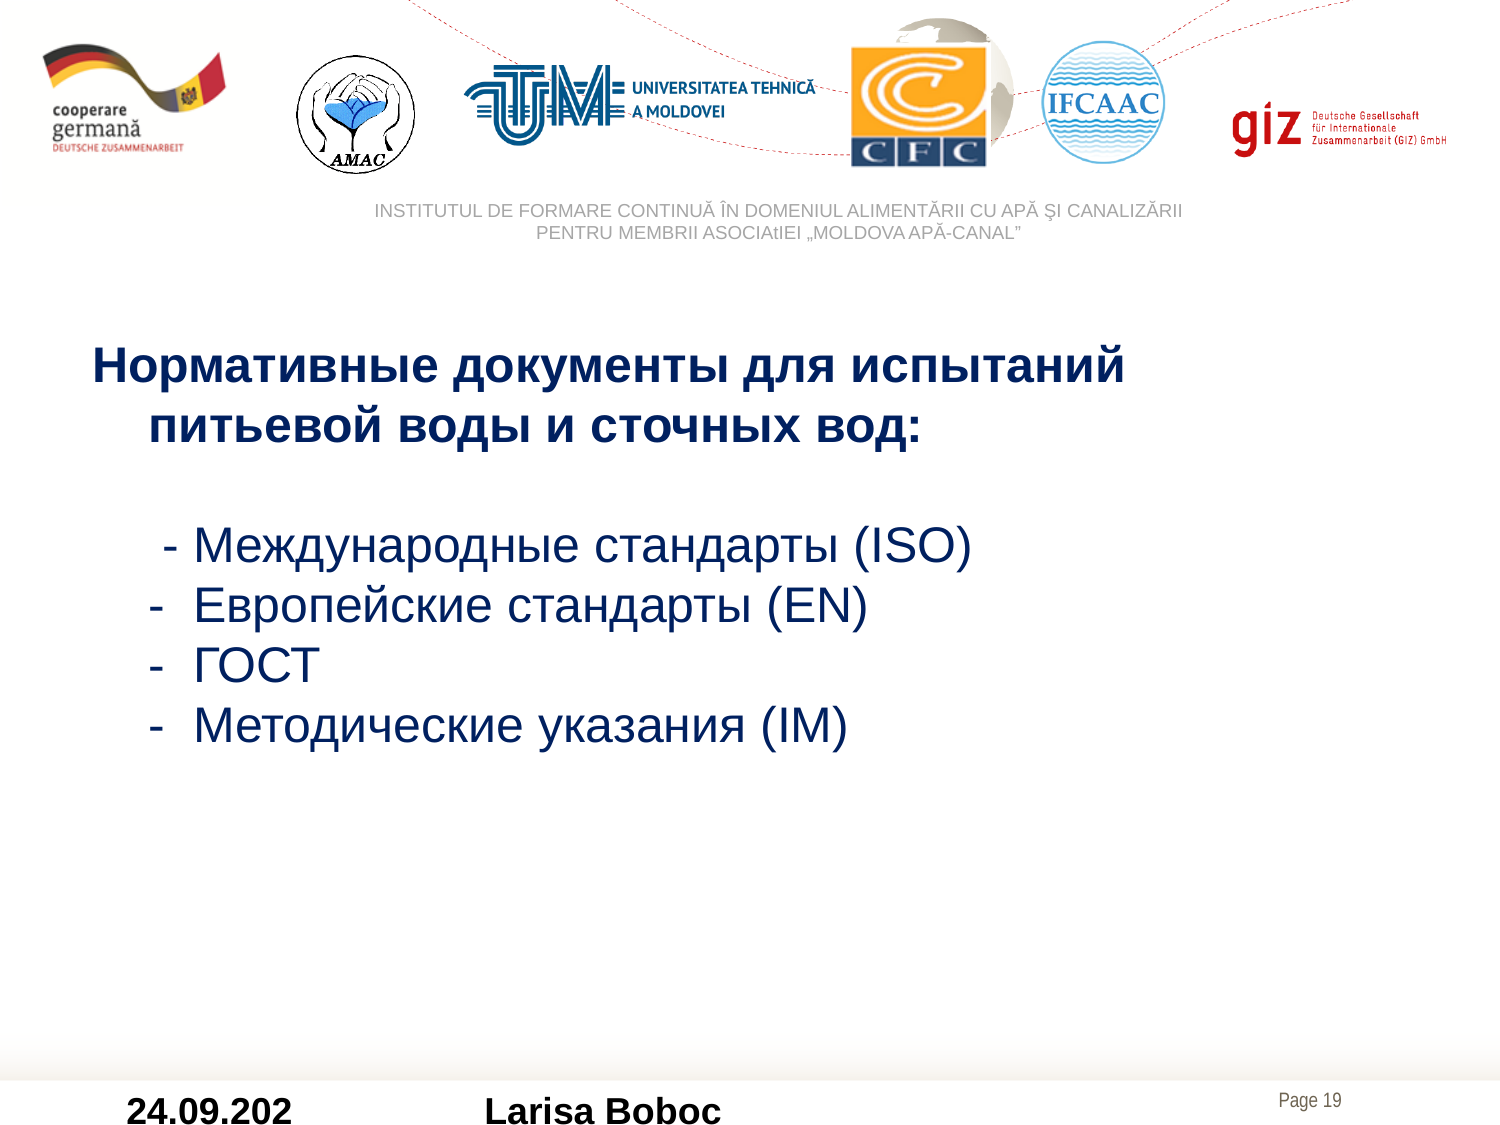

INSTITUTUL DE FORMARE CONTINUĂ ÎN DOMENIUL ALIMENTĂRII CU APĂ ŞI CANALIZĂRII
PENTRU MEMBRII ASOCIAtIEI „MOLDOVA APĂ-CANAL”
# Нормативные документы для испытаний питьевой воды и сточных вод: - Международные стандарты (ISO) - Европейские стандарты (EN) - ГОСТ - Методические указания (IM)
Larisa Boboc